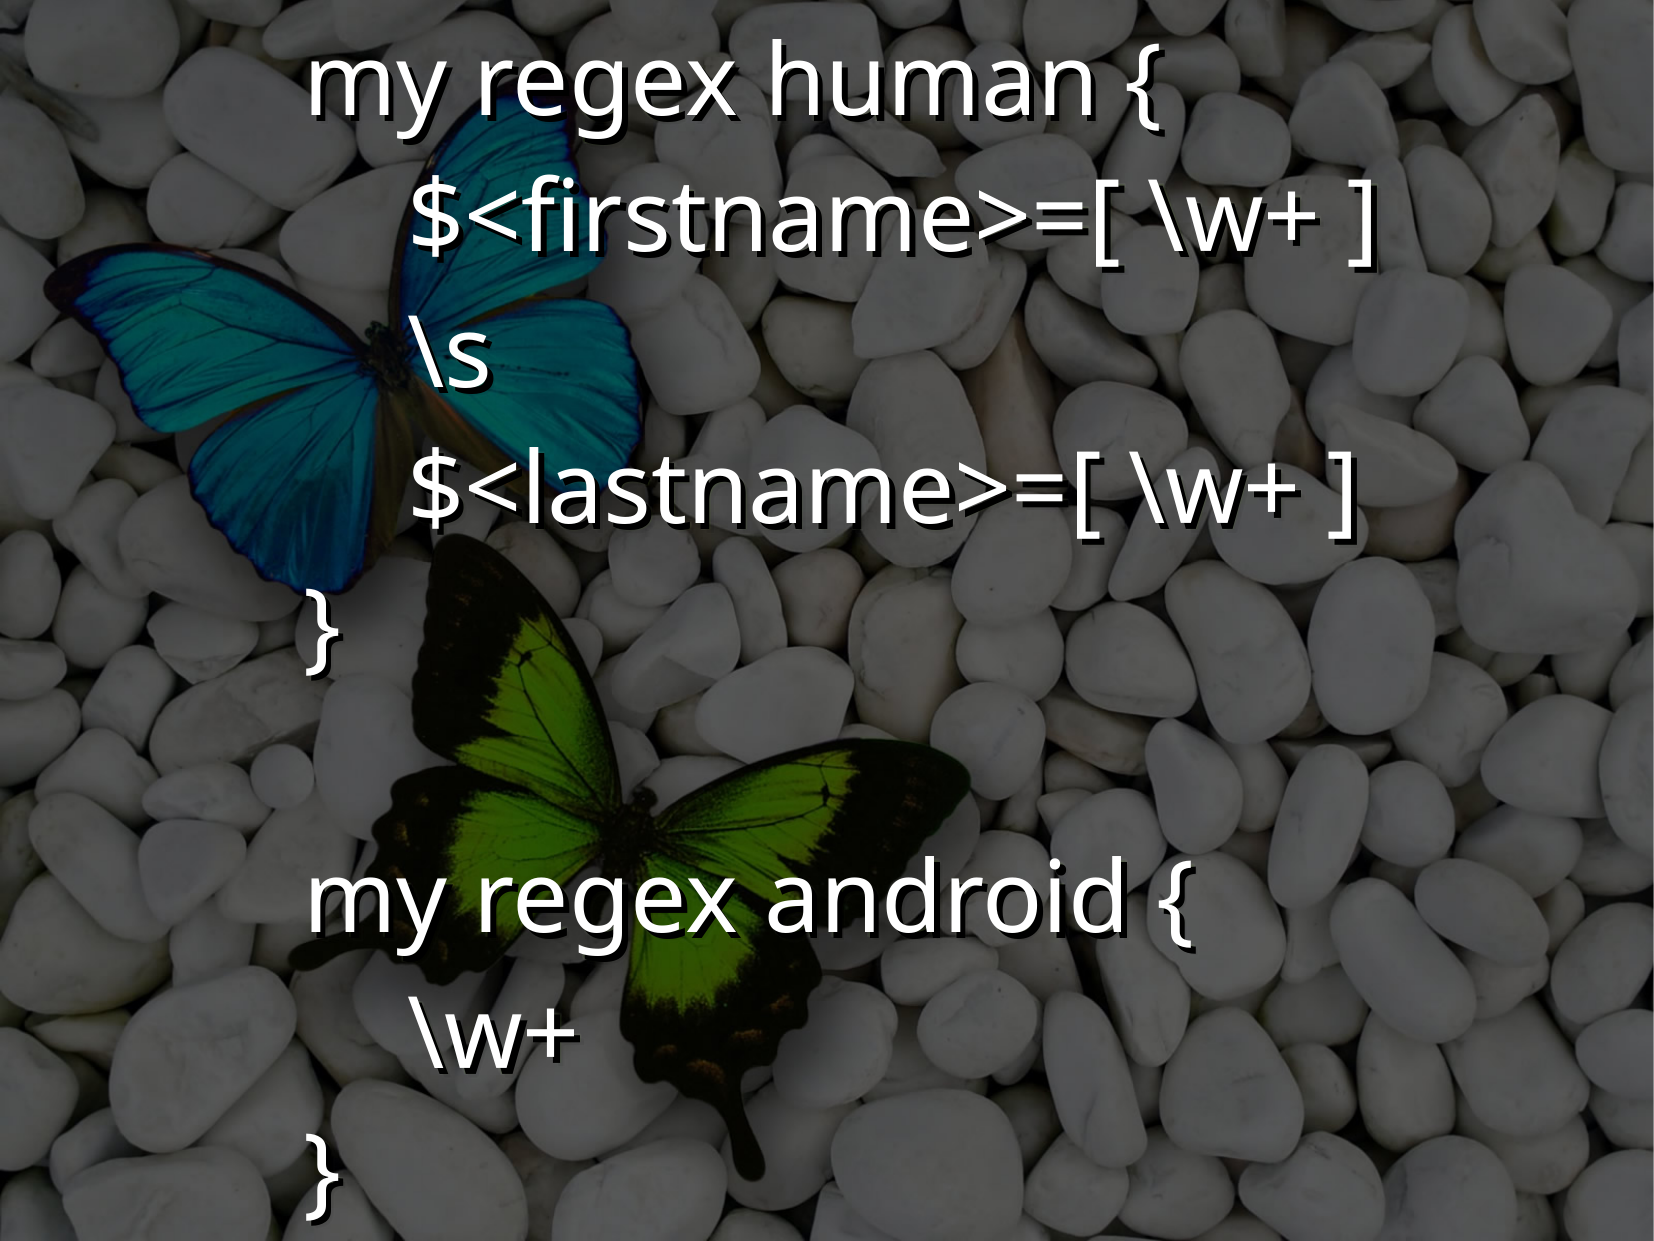

my regex human {
 $<firstname>=[ \w+ ]
 \s
 $<lastname>=[ \w+ ]
}
my regex android {
 \w+
}
#